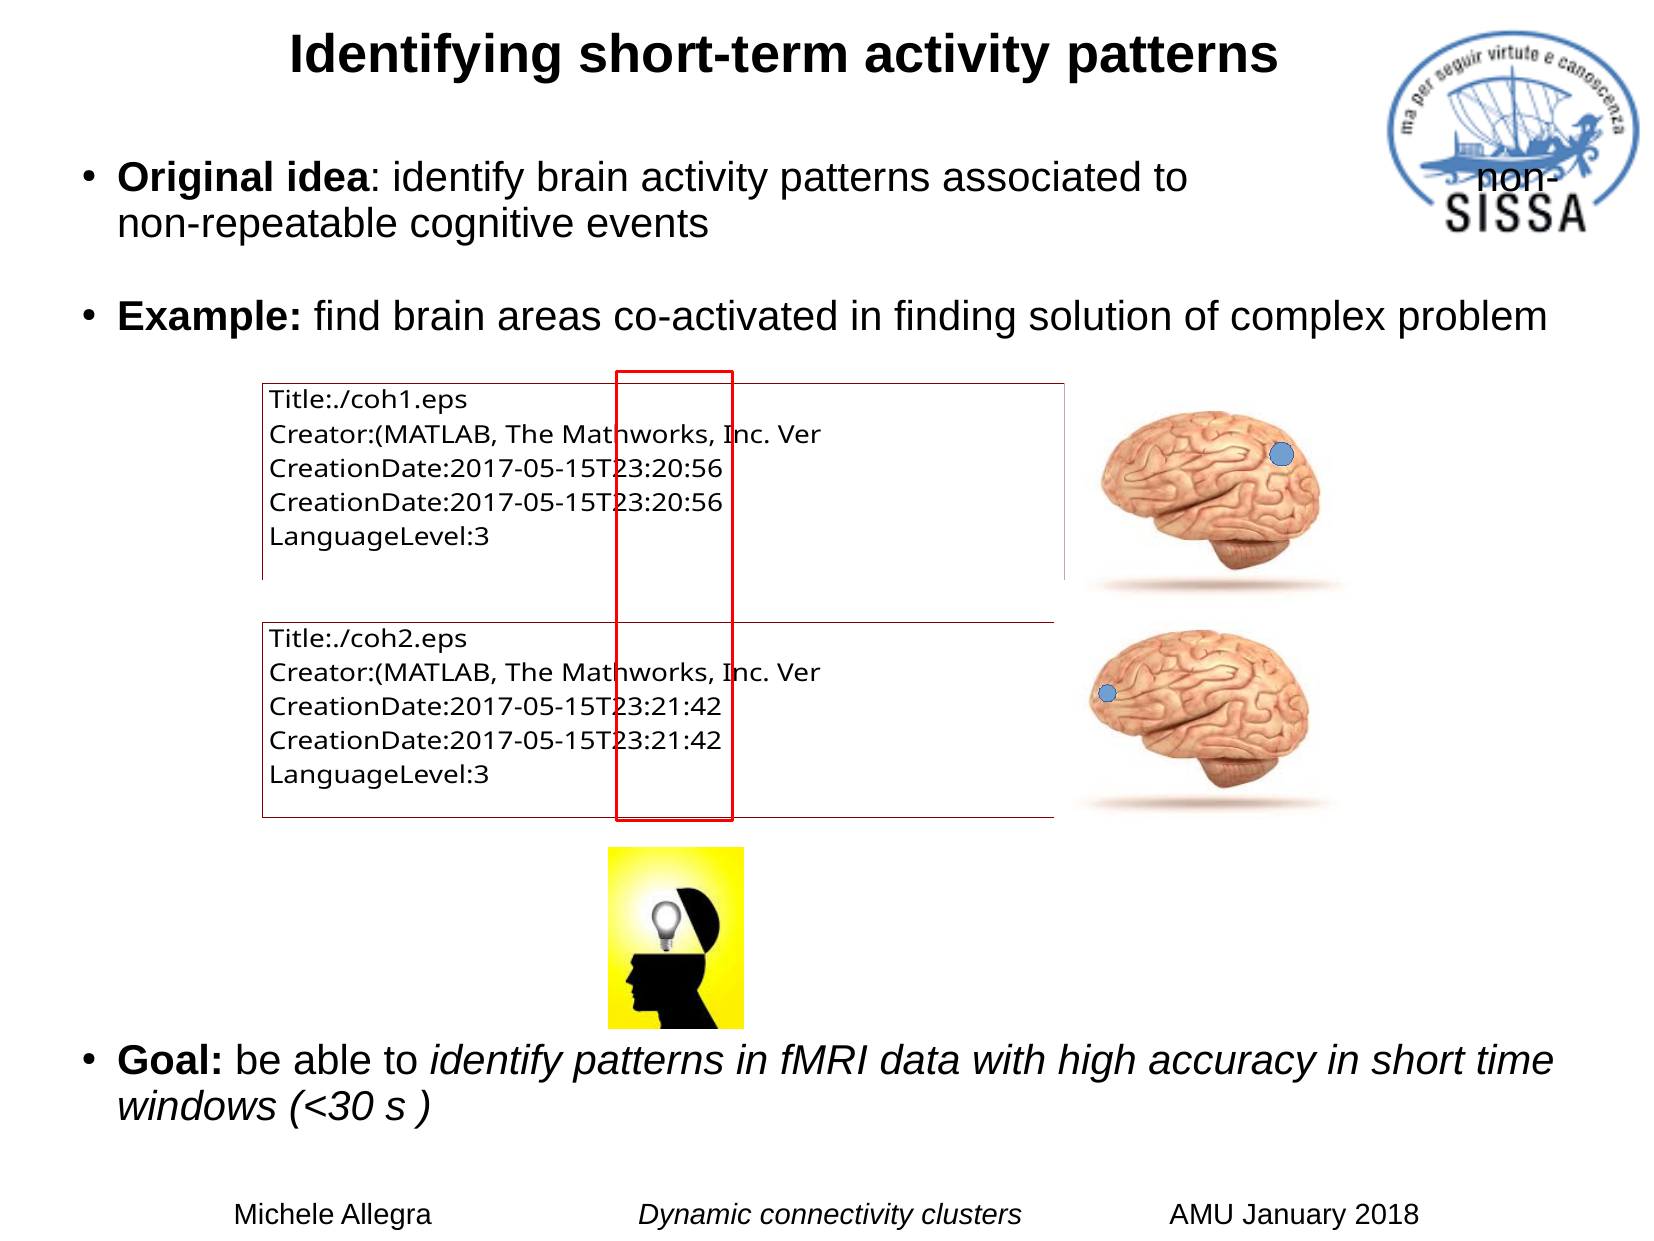

Identifying short-term activity patterns
Original idea: identify brain activity patterns associated to non-non-repeatable cognitive events
Example: find brain areas co-activated in finding solution of complex problem
Goal: be able to identify patterns in fMRI data with high accuracy in short time windows (<30 s )
# Michele Allegra Dynamic connectivity clusters AMU January 2018